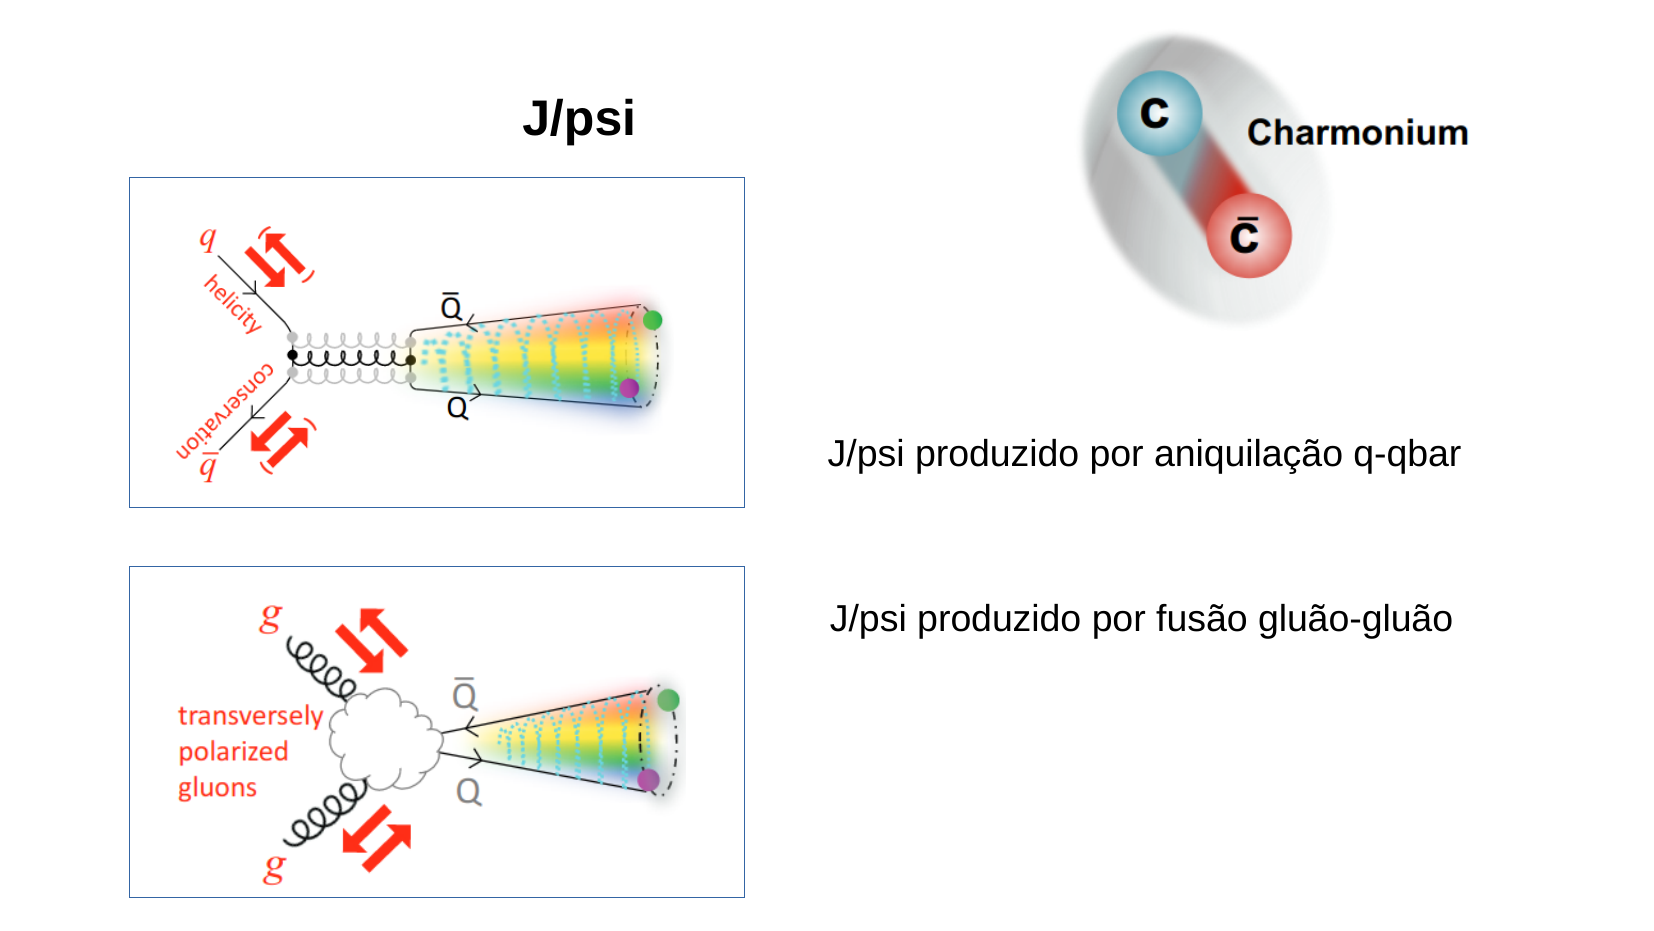

J/psi
J/psi produzido por aniquilação q-qbar
J/psi produzido por fusão gluão-gluão